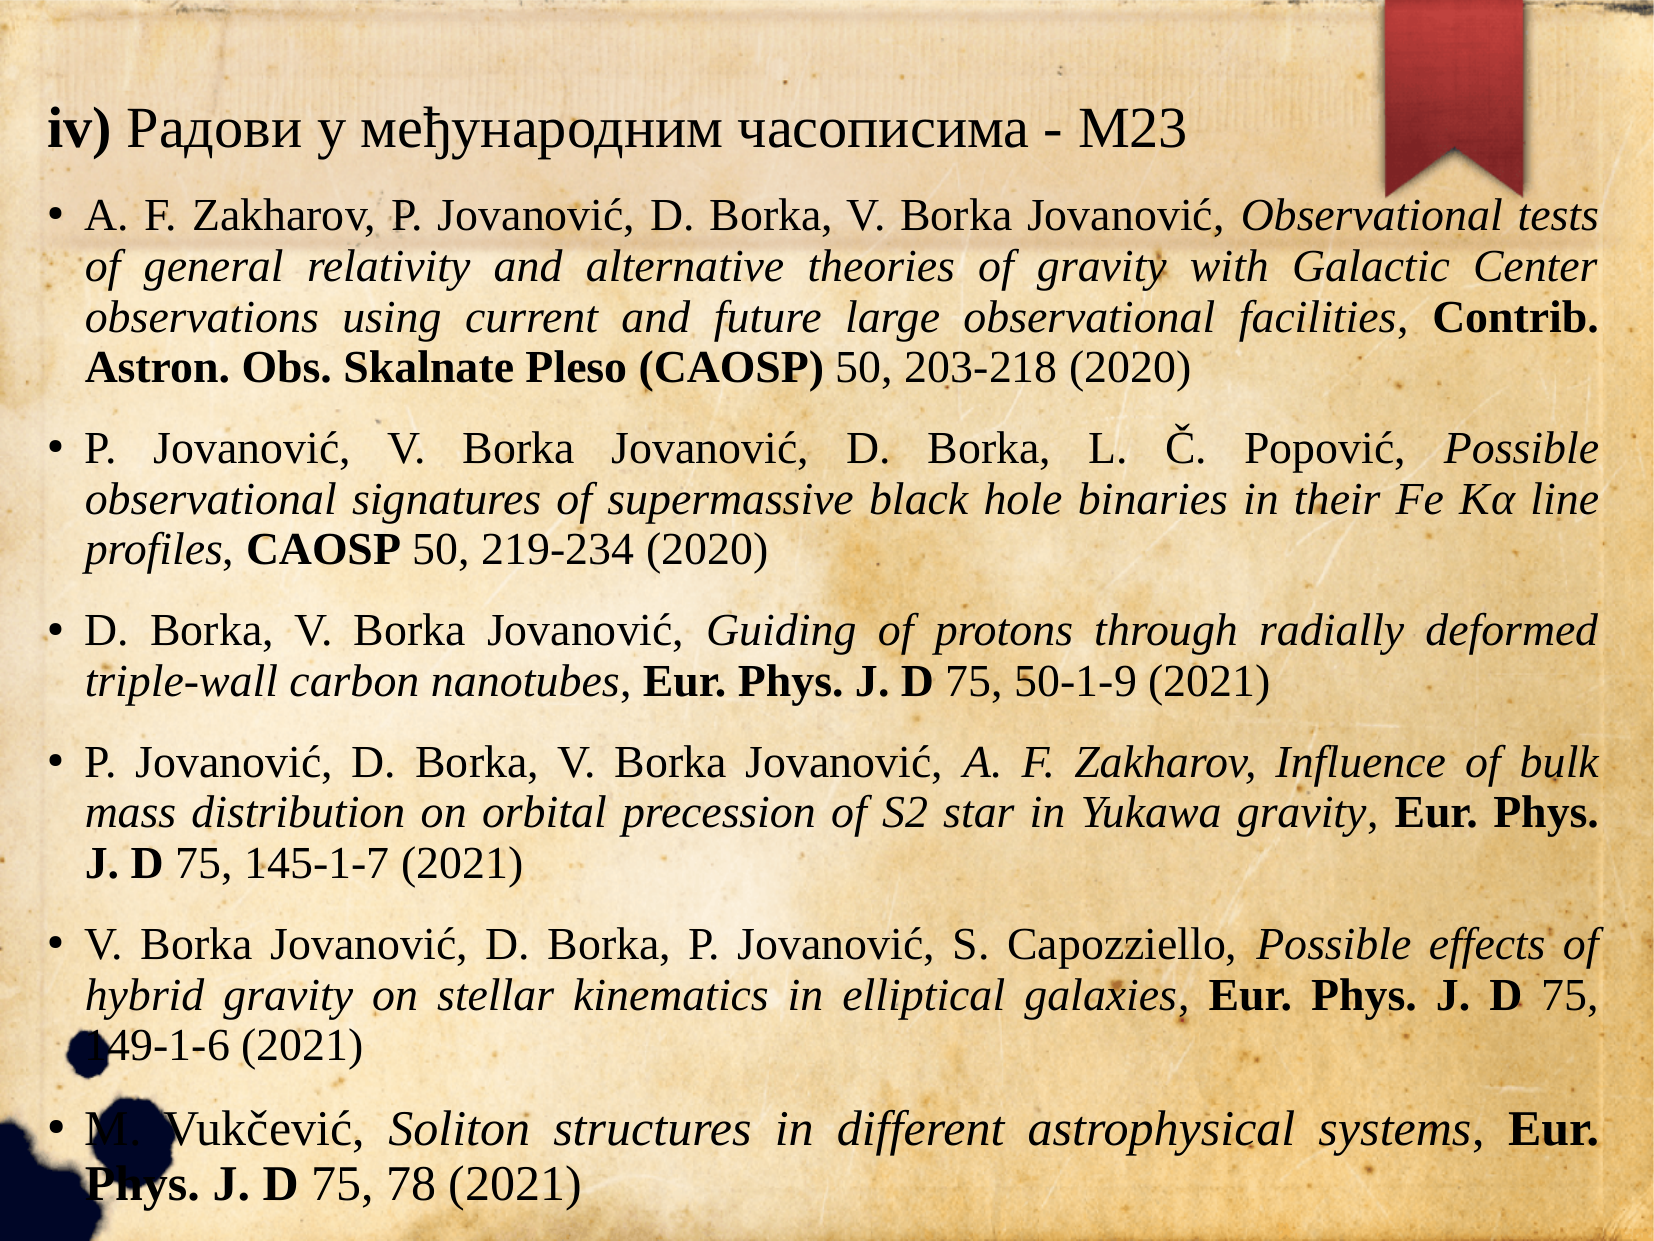

# iv) Радови у међународним часописима - М23
A. F. Zakharov, P. Jovanović, D. Borka, V. Borka Jovanović, Observational tests of general relativity and alternative theories of gravity with Galactic Center observations using current and future large observational facilities, Contrib. Astron. Obs. Skalnate Pleso (CAOSP) 50, 203-218 (2020)
P. Jovanović, V. Borka Jovanović, D. Borka, L. Č. Popović, Possible observational signatures of supermassive black hole binaries in their Fe Kα line profiles, CAOSP 50, 219-234 (2020)
D. Borka, V. Borka Jovanović, Guiding of protons through radially deformed triple-wall carbon nanotubes, Eur. Phys. J. D 75, 50-1-9 (2021)
P. Jovanović, D. Borka, V. Borka Jovanović, A. F. Zakharov, Influence of bulk mass distribution on orbital precession of S2 star in Yukawa gravity, Eur. Phys. J. D 75, 145-1-7 (2021)
V. Borka Jovanović, D. Borka, P. Jovanović, S. Capozziello, Possible effects of hybrid gravity on stellar kinematics in elliptical galaxies, Eur. Phys. J. D 75, 149-1-6 (2021)
M. Vukčević, Soliton structures in different astrophysical systems, Eur. Phys. J. D 75, 78 (2021)